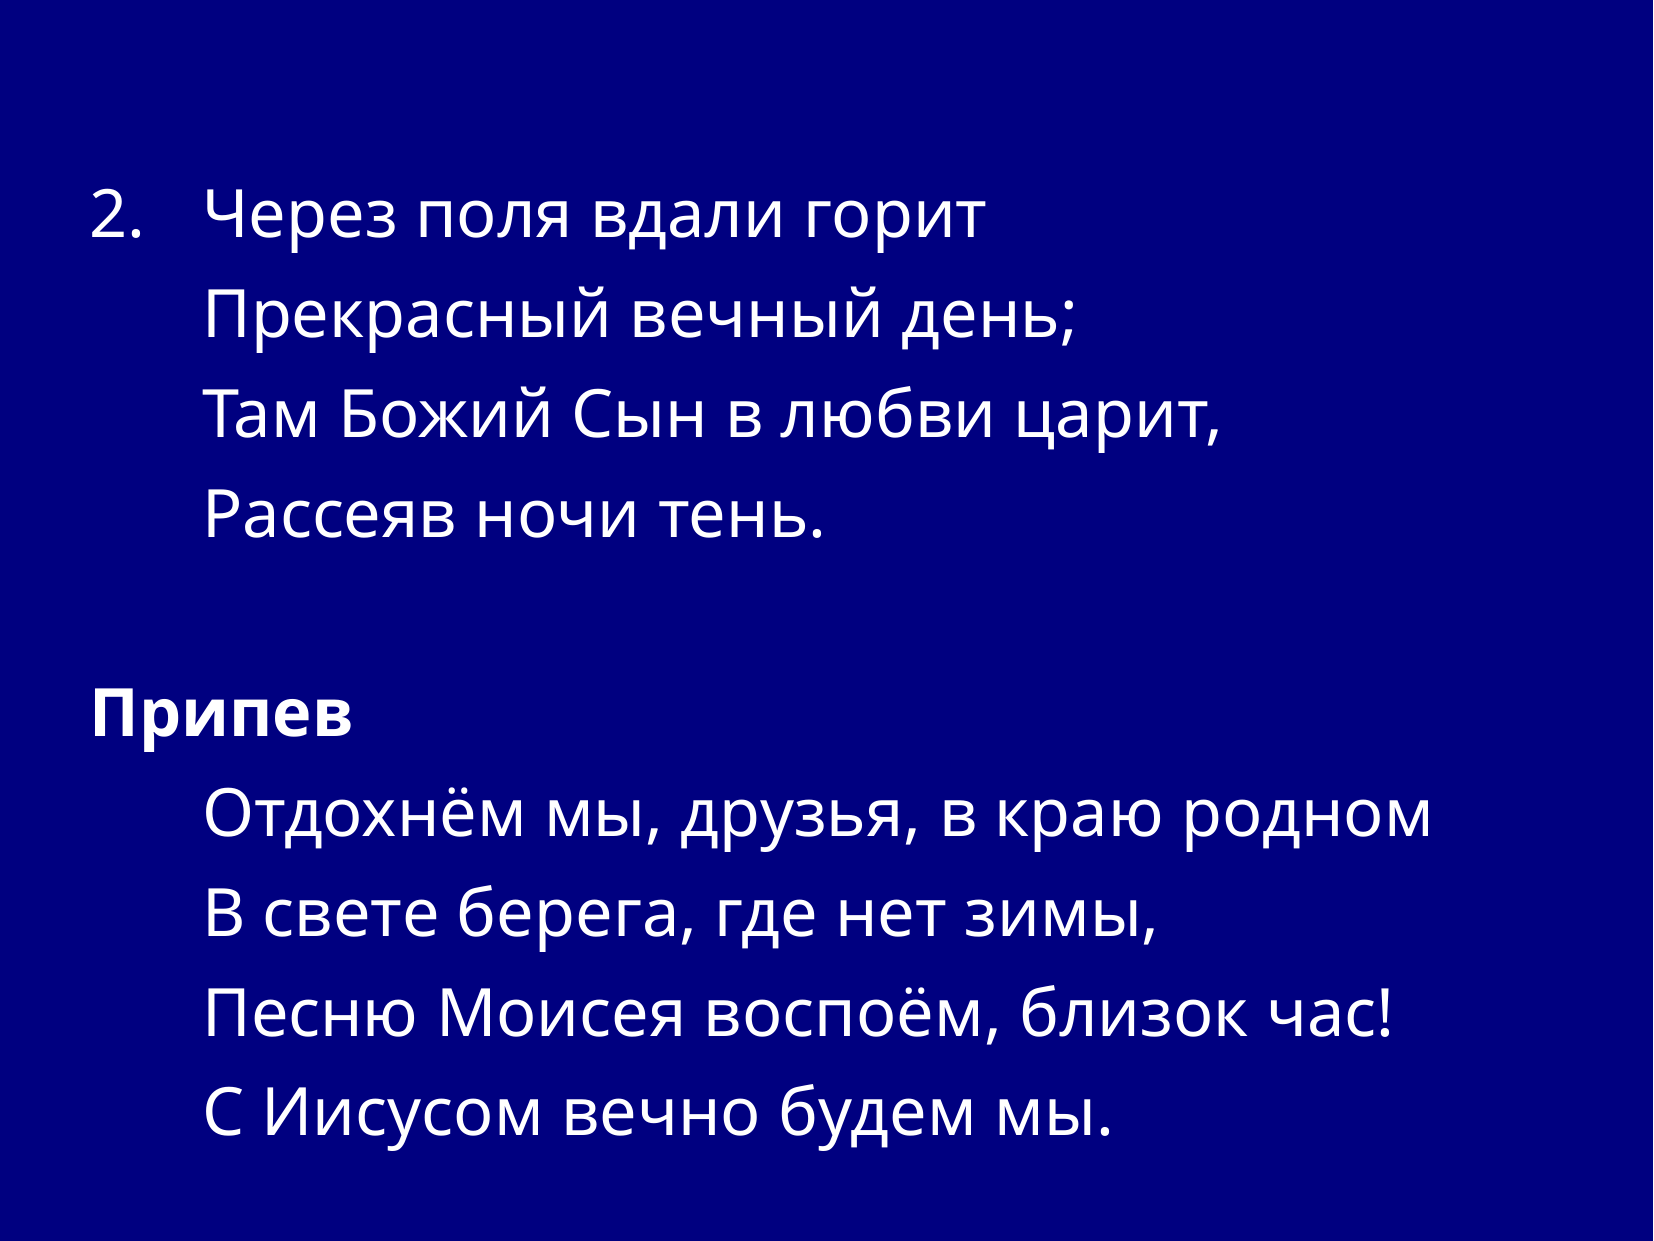

2.	Через поля вдали горит
	Прекрасный вечный день;
	Там Божий Сын в любви царит,
	Рассеяв ночи тень.
Припев
	Отдохнём мы, друзья, в краю родном
	В свете берега, где нет зимы,
	Песню Моисея воспоём, близок час!
	С Иисусом вечно будем мы.